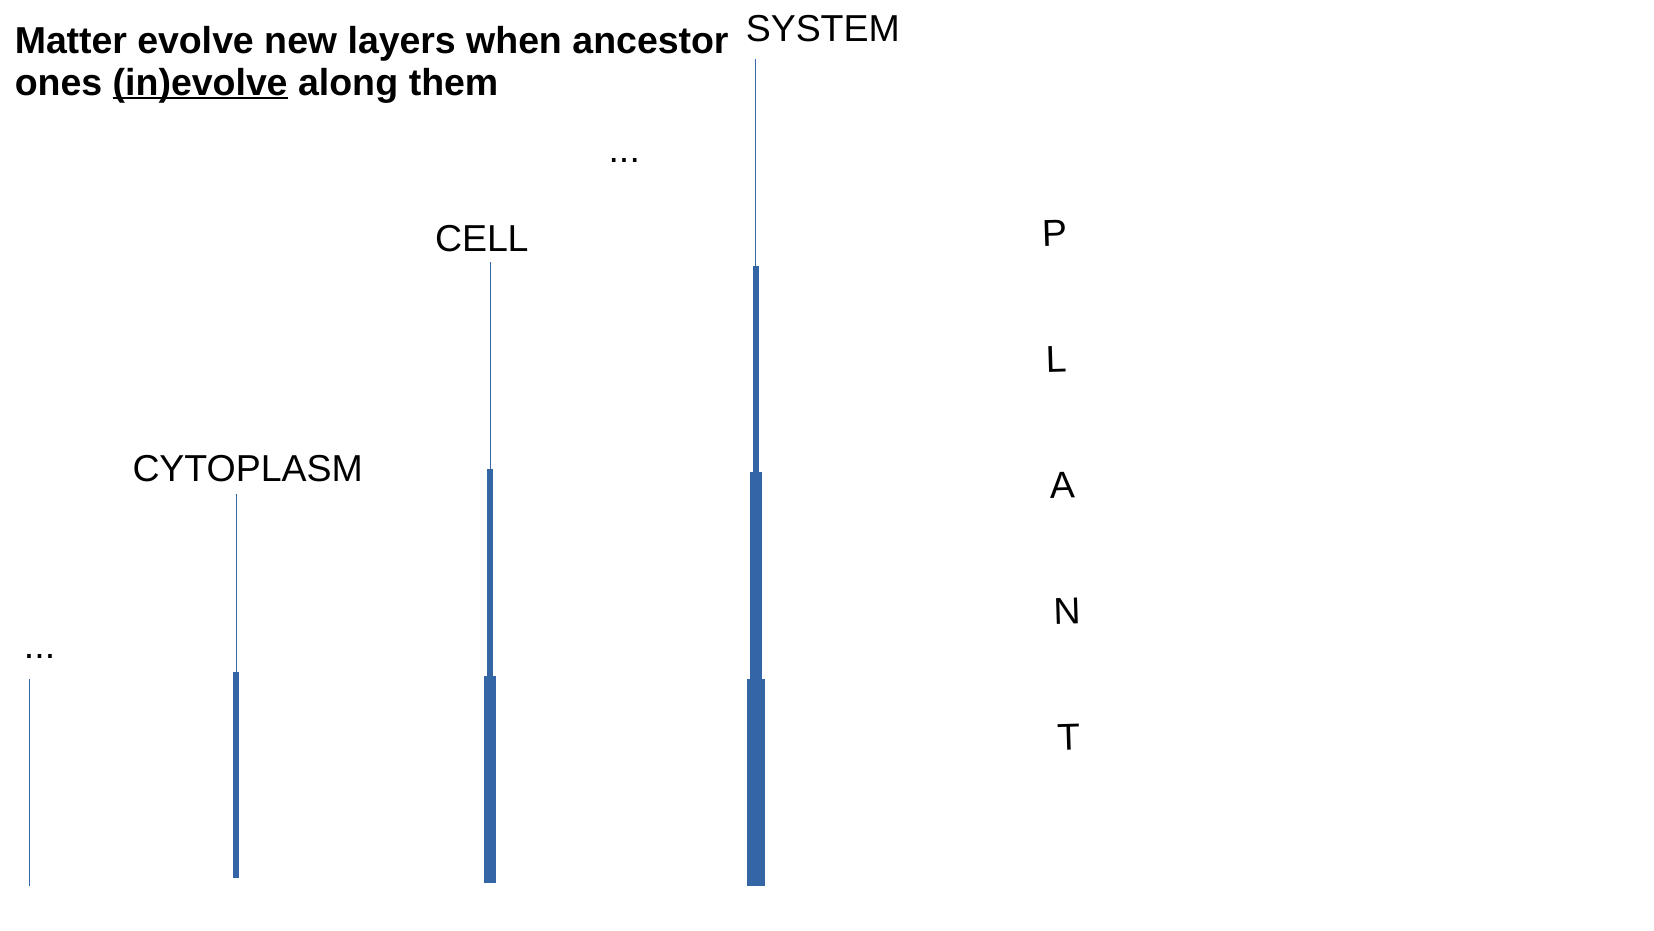

SYSTEM
Matter evolve new layers when ancestor
ones (in)evolve along them
...
P
L
A
N
T
CELL
CYTOPLASM
...